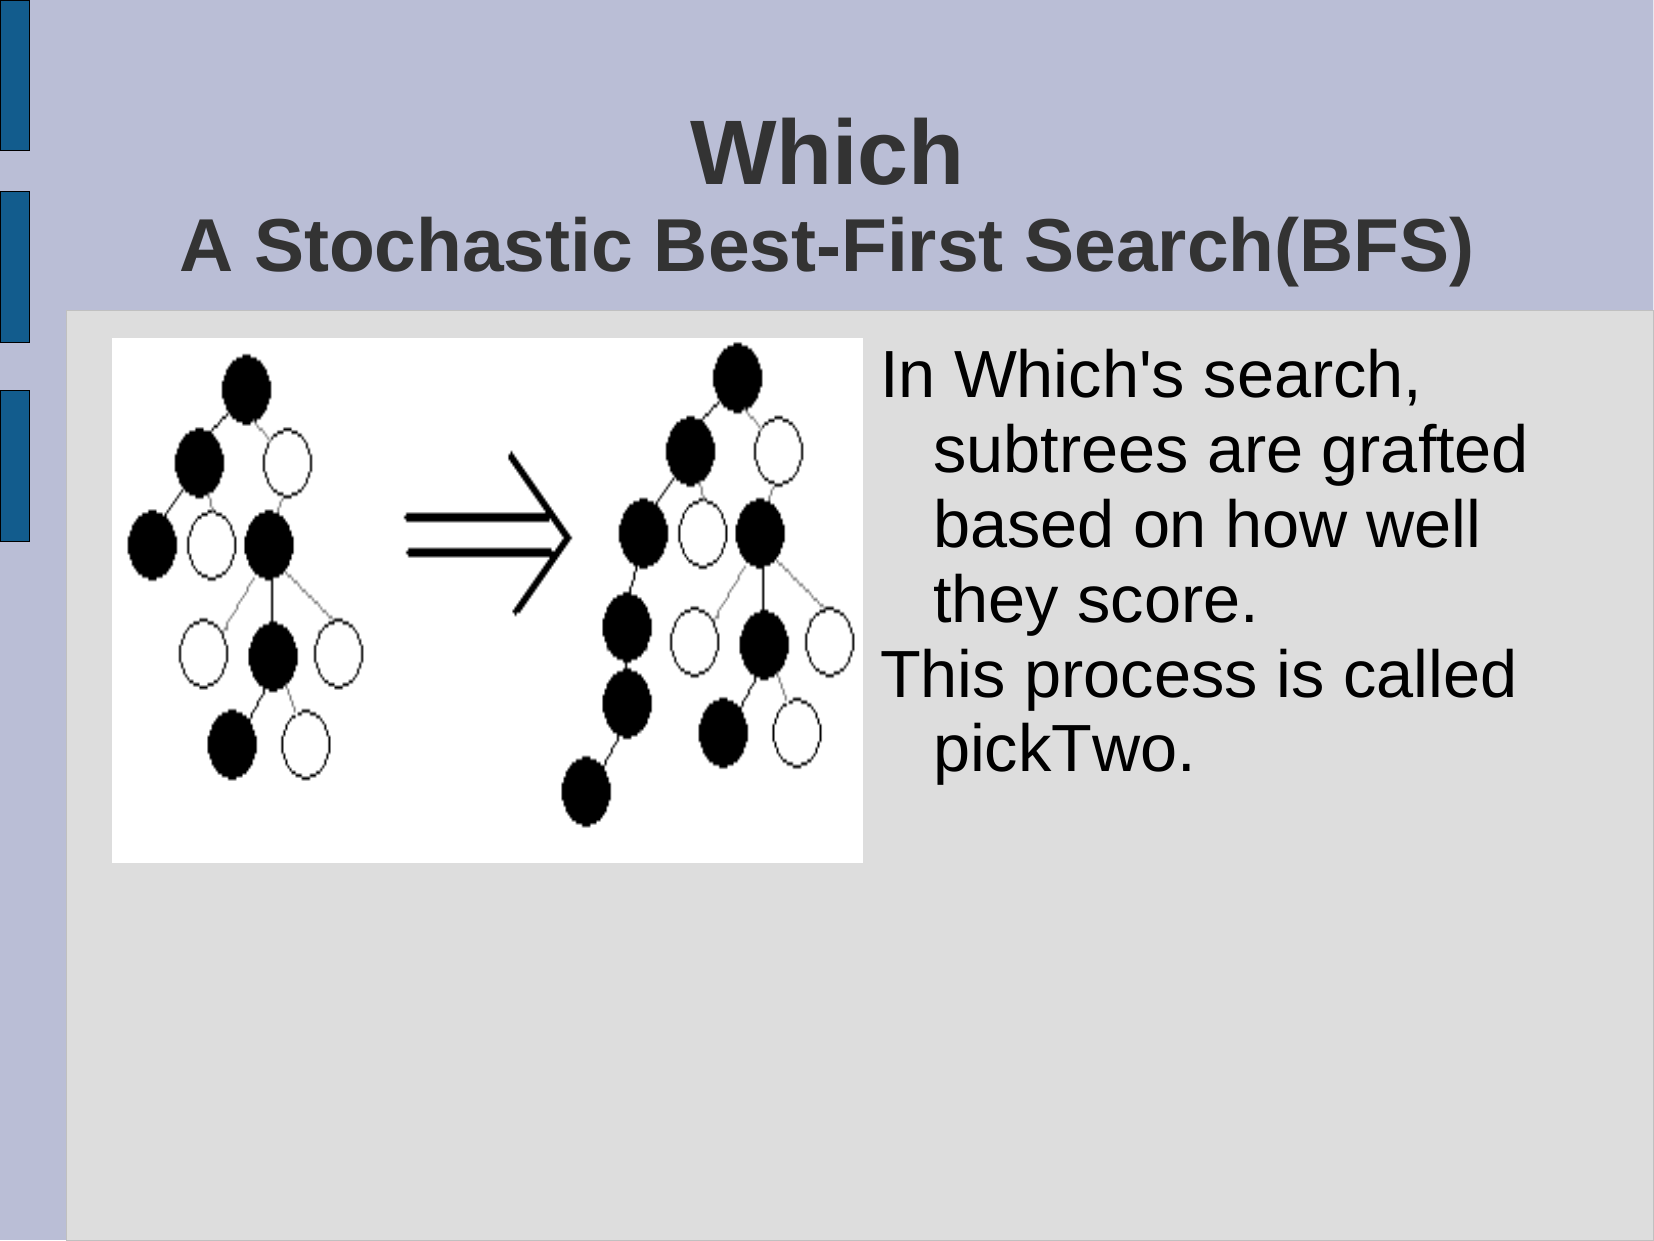

# Which A Stochastic Best-First Search(BFS)
In Which's search, subtrees are grafted based on how well they score.
This process is called pickTwo.